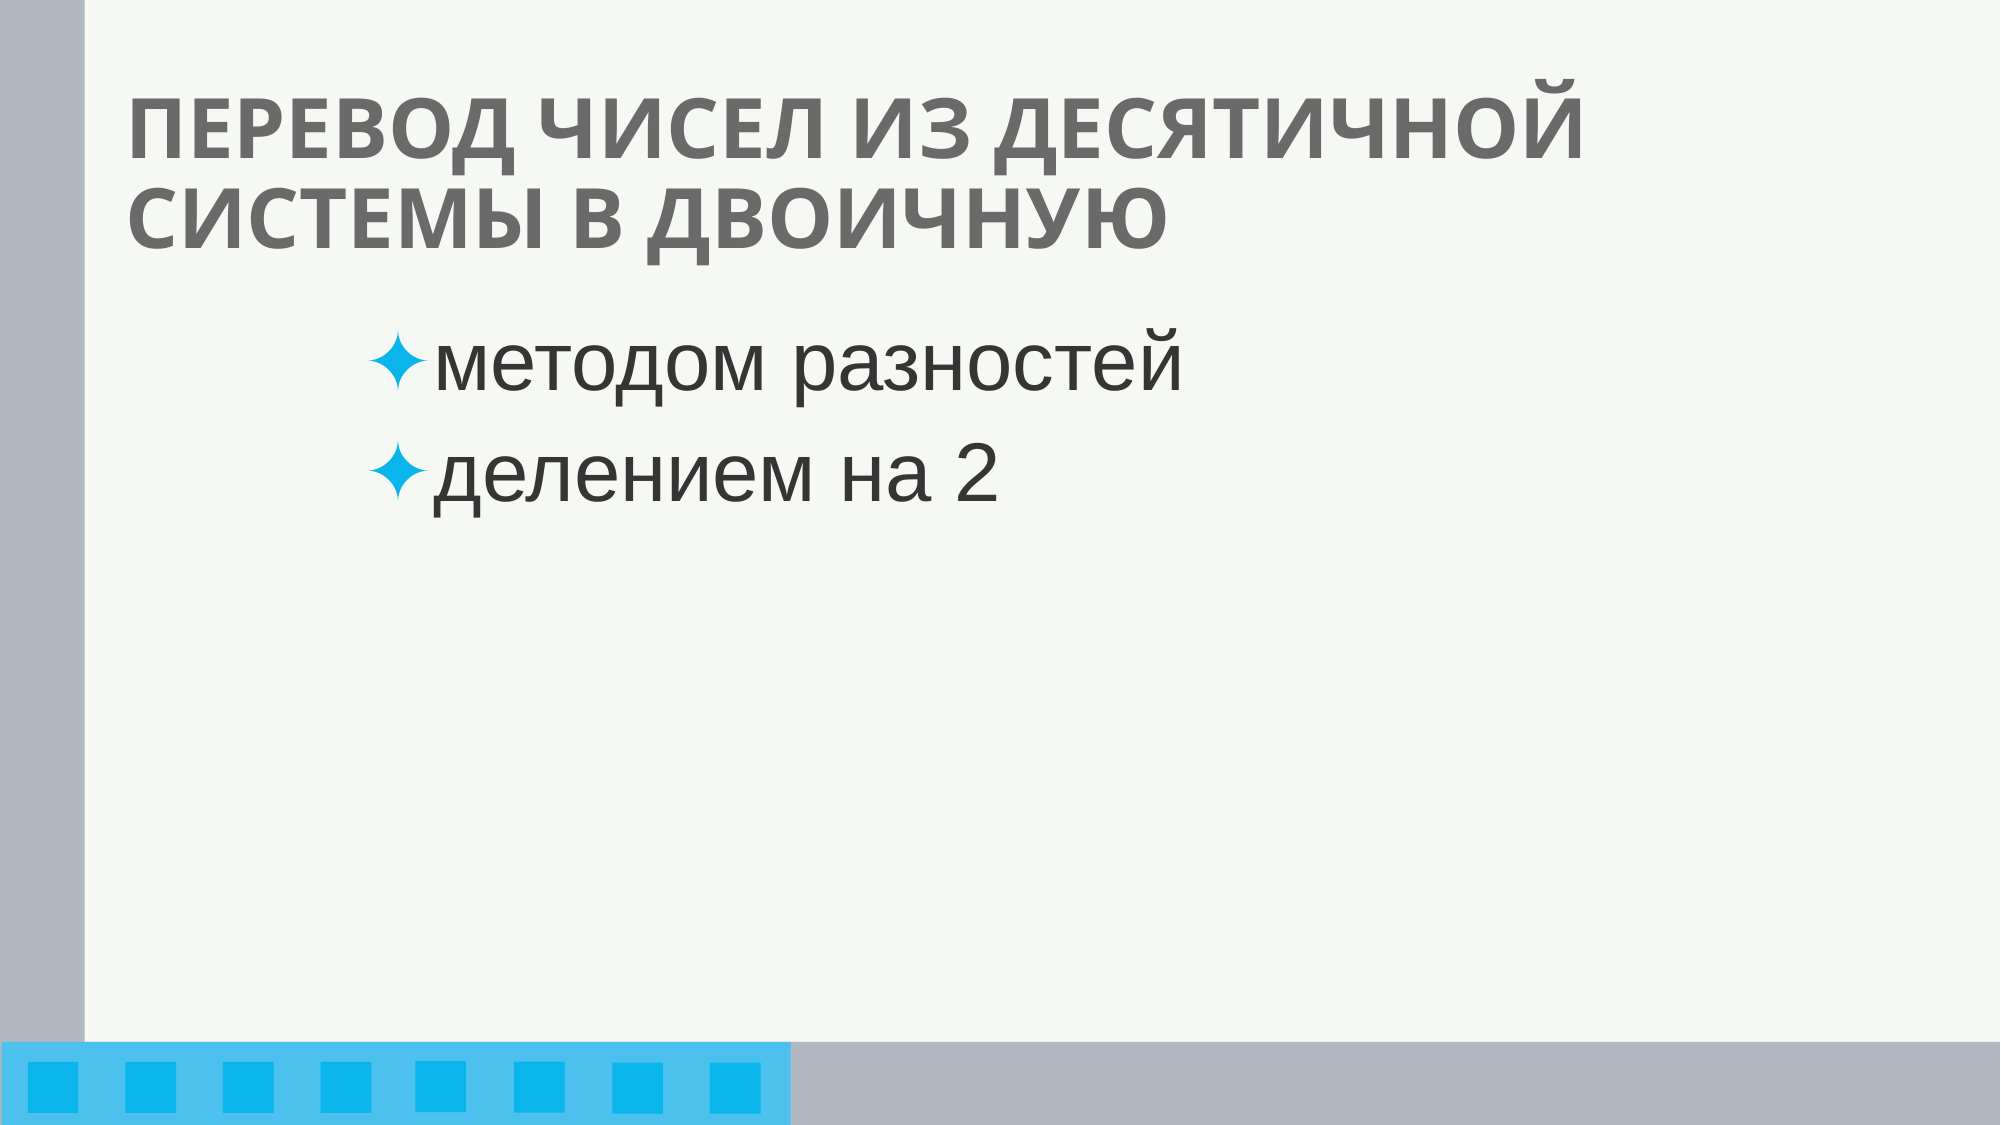

# ПЕРЕВОД ЧИСЕЛ ИЗ ДЕСЯТИЧНОЙ СИСТЕМЫ В ДВОИЧНУЮ
методом разностей
делением на 2